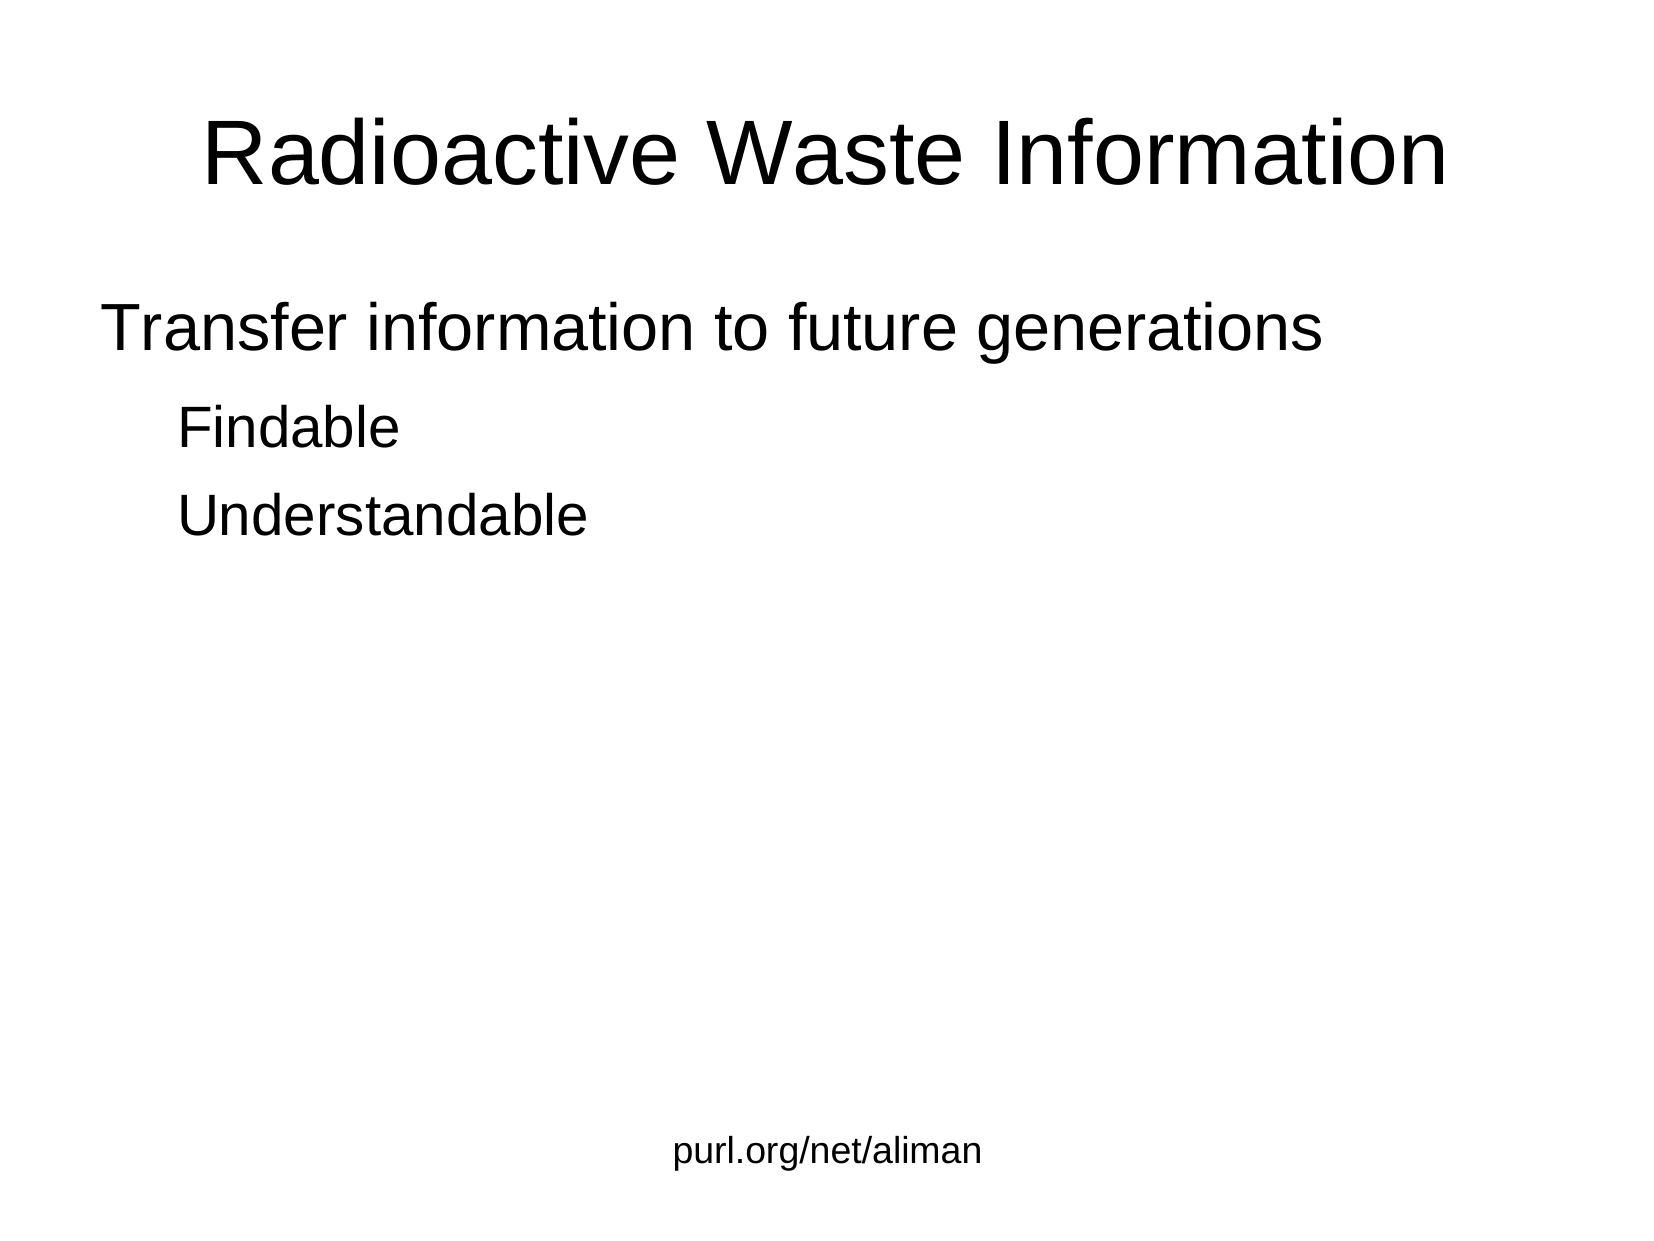

# Radioactive Waste Information
Transfer information to future generations
Findable
Understandable